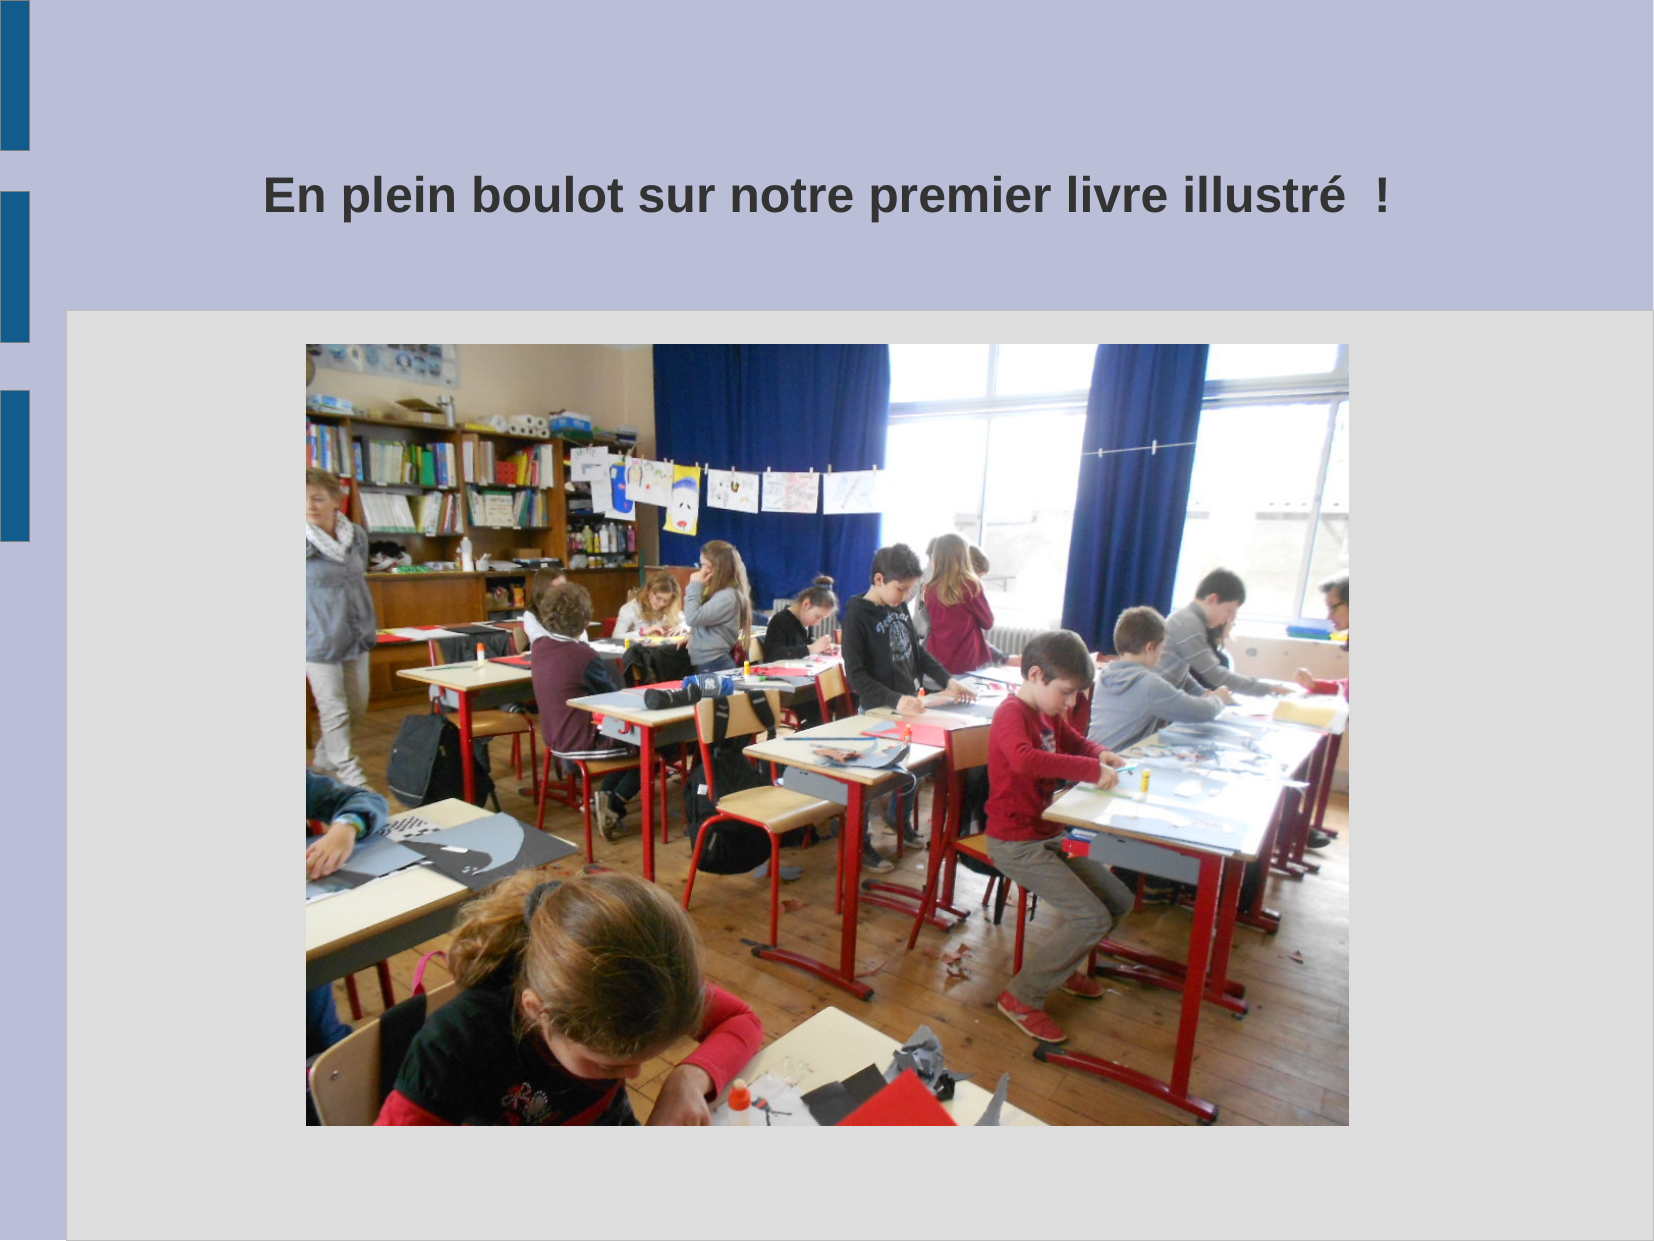

# En plein boulot sur notre premier livre illustré  !